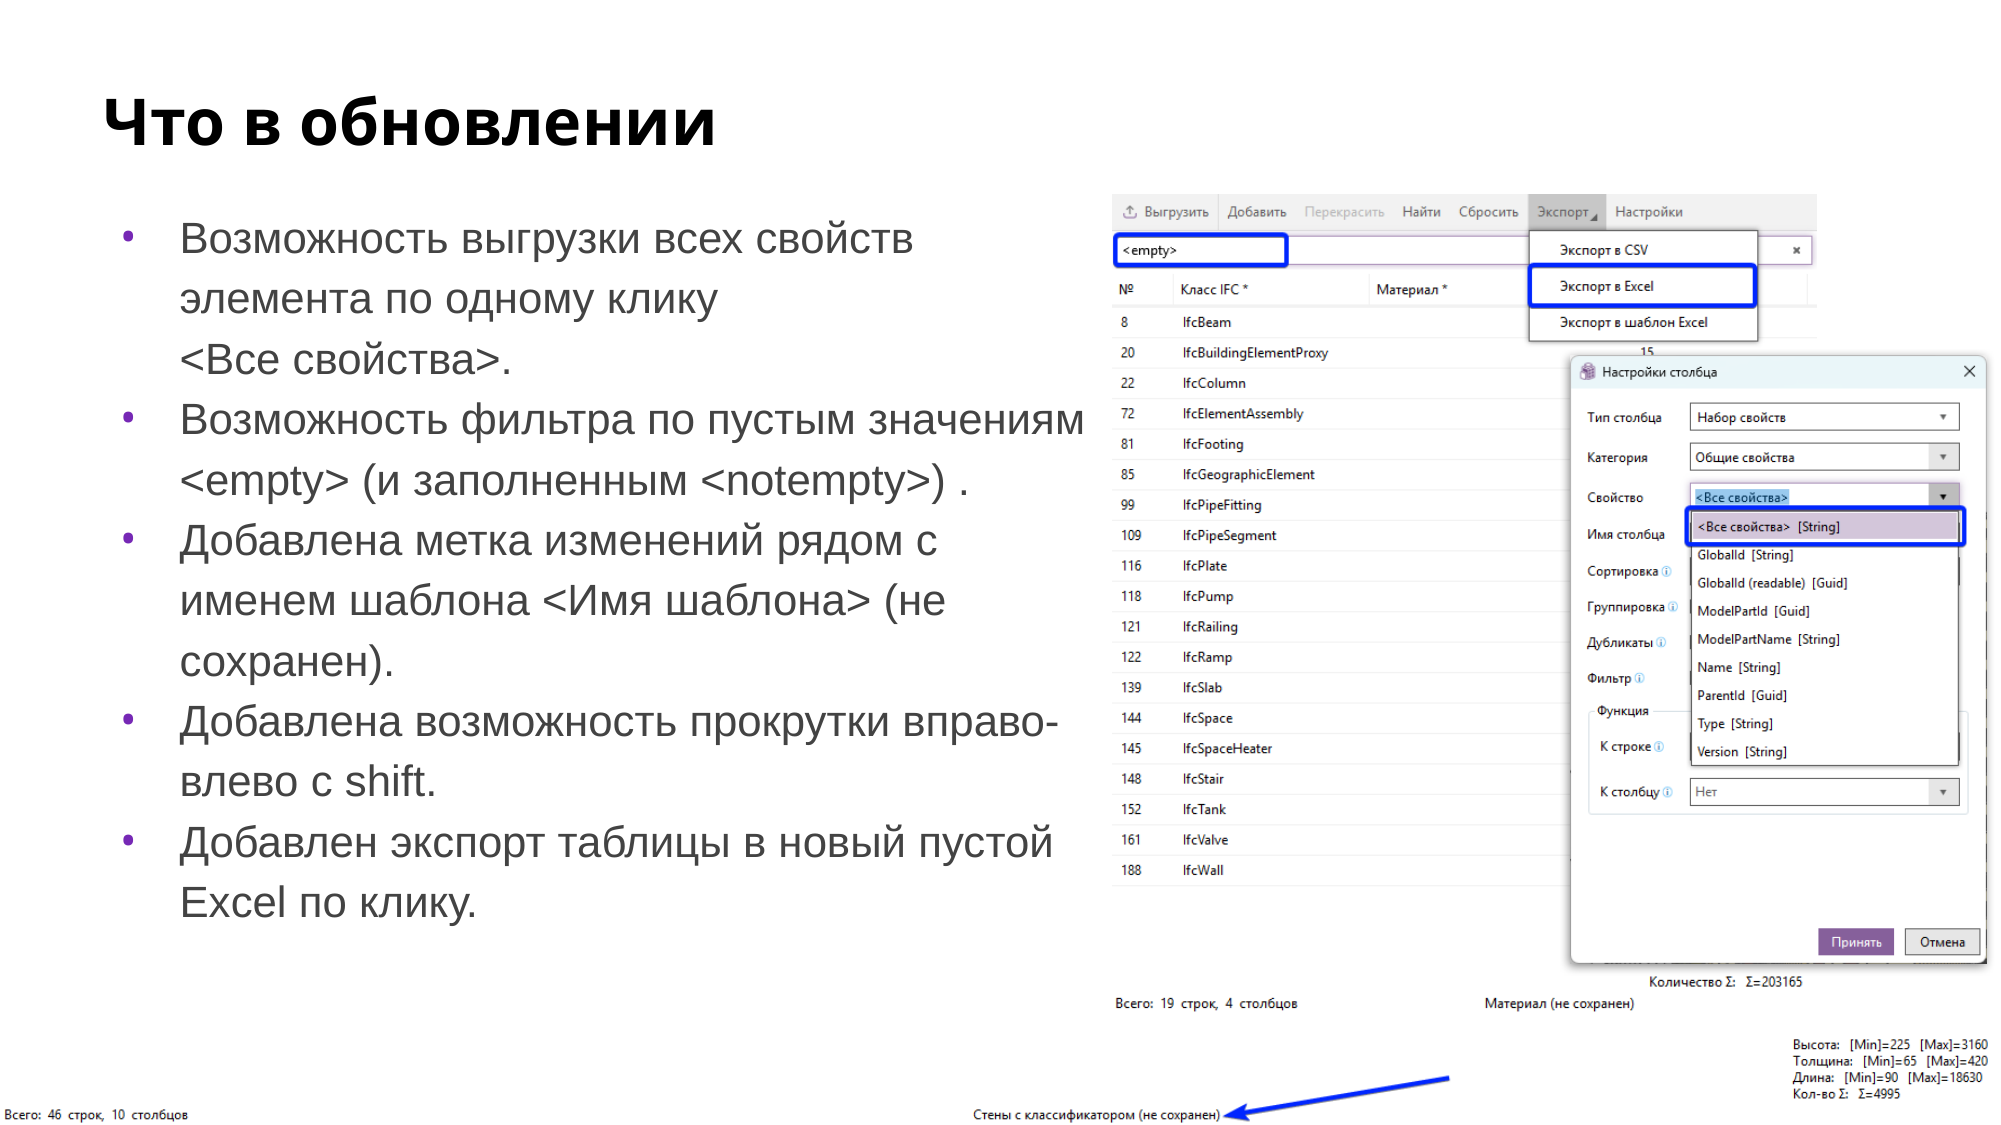

Что в обновлении
Возможность выгрузки всех свойств элемента по одному клику
<Все свойства>.
Возможность фильтра по пустым значениям <empty> (и заполненным <notempty>) .
Добавлена метка изменений рядом с именем шаблона <Имя шаблона> (не сохранен).
Добавлена возможность прокрутки вправо- влево с shift.
Добавлен экспорт таблицы в новый пустой Excel по клику.